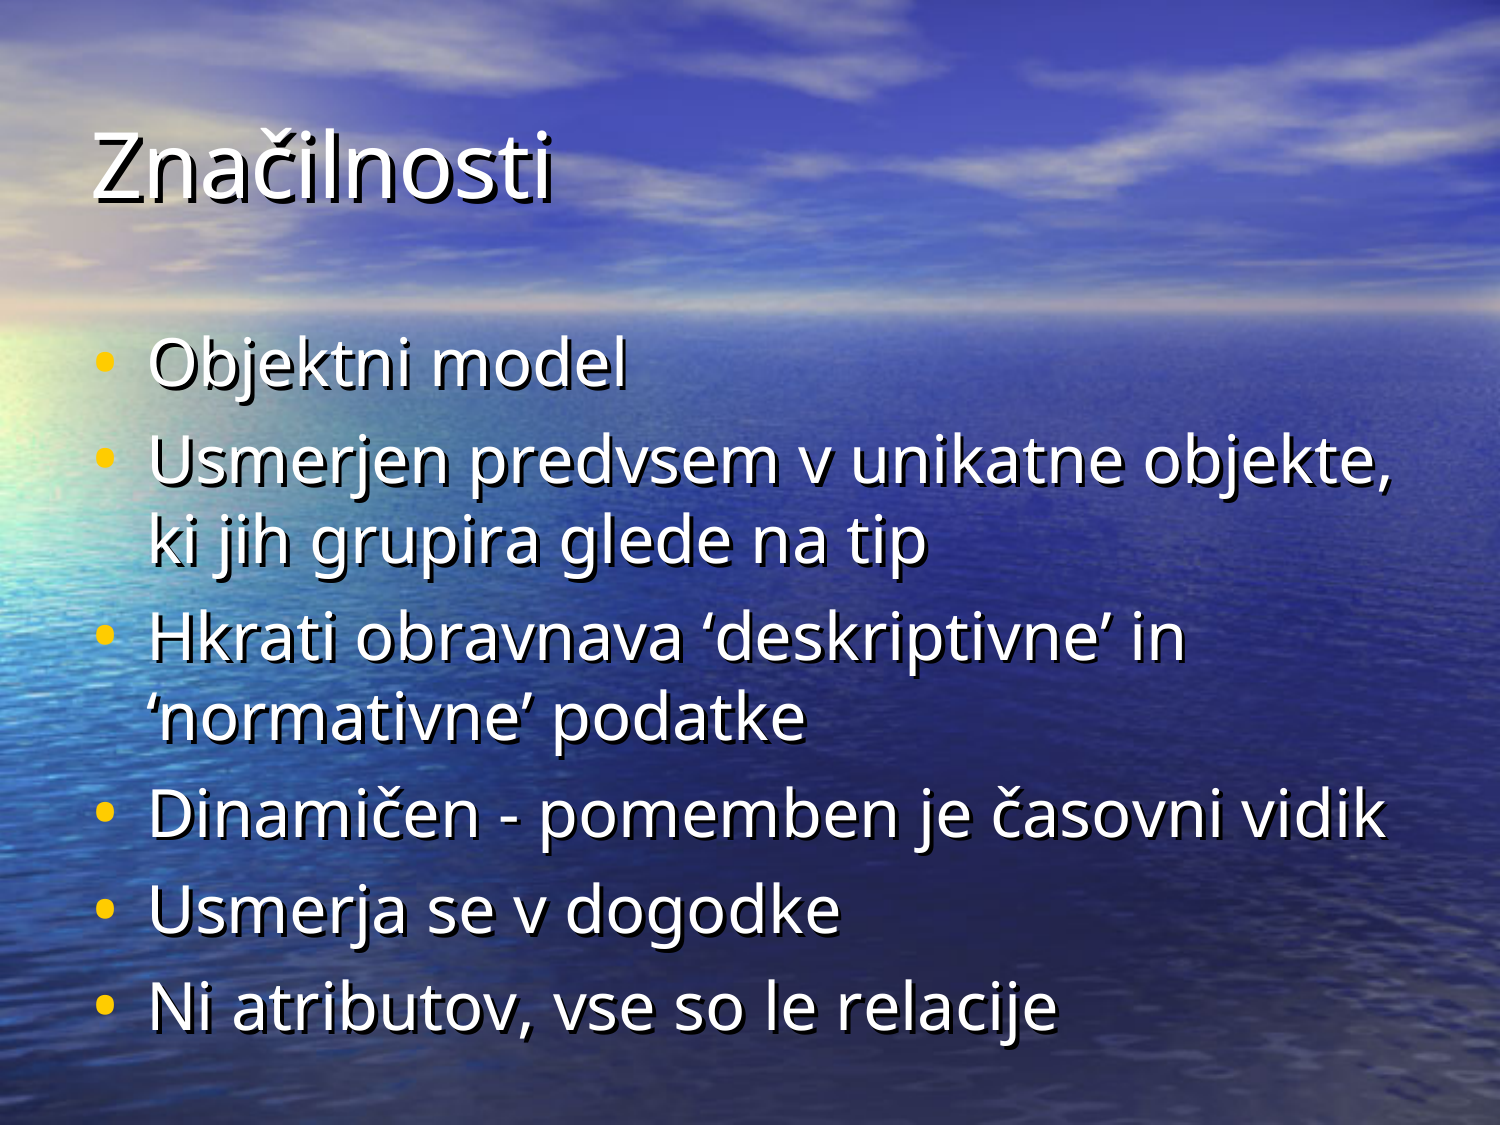

# Značilnosti
Objektni model
Usmerjen predvsem v unikatne objekte, ki jih grupira glede na tip
Hkrati obravnava ‘deskriptivne’ in ‘normativne’ podatke
Dinamičen - pomemben je časovni vidik
Usmerja se v dogodke
Ni atributov, vse so le relacije